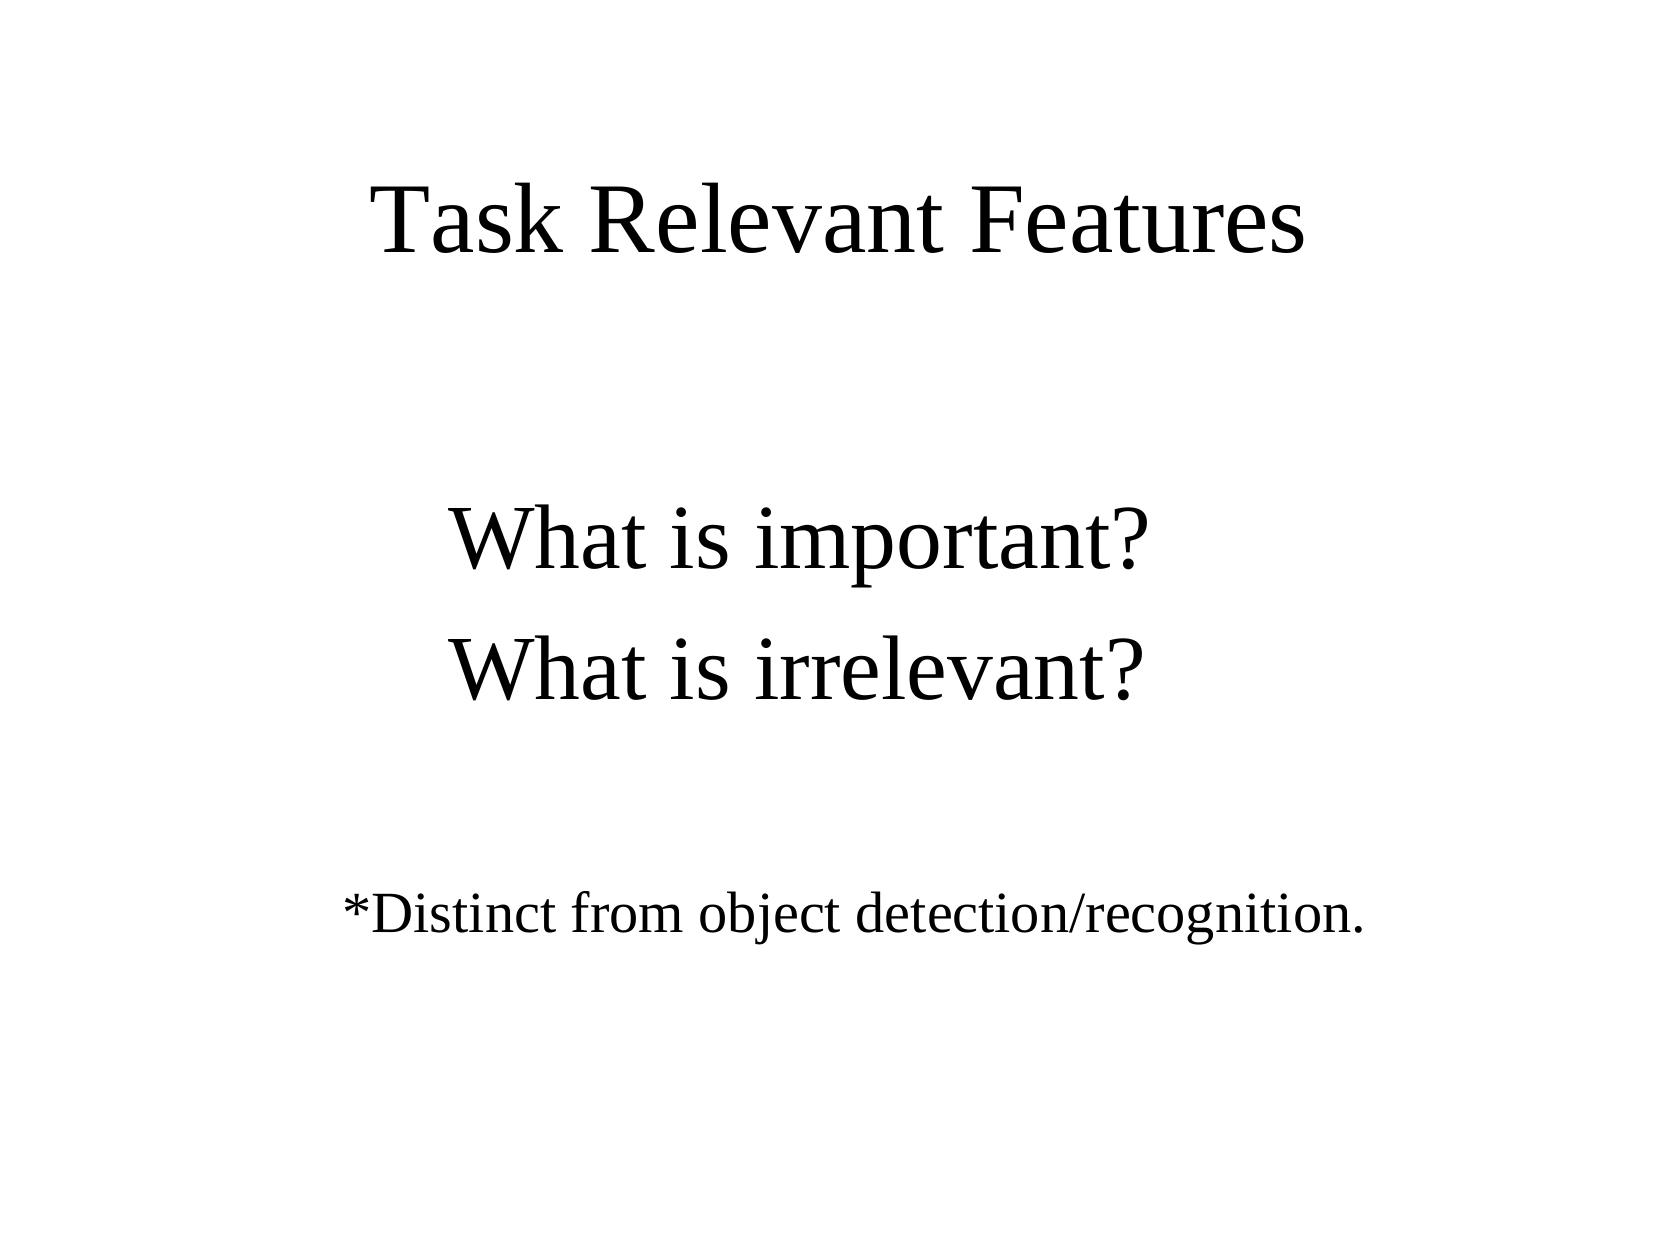

# Task Relevant Features
What is important?
What is irrelevant?
*Distinct from object detection/recognition.